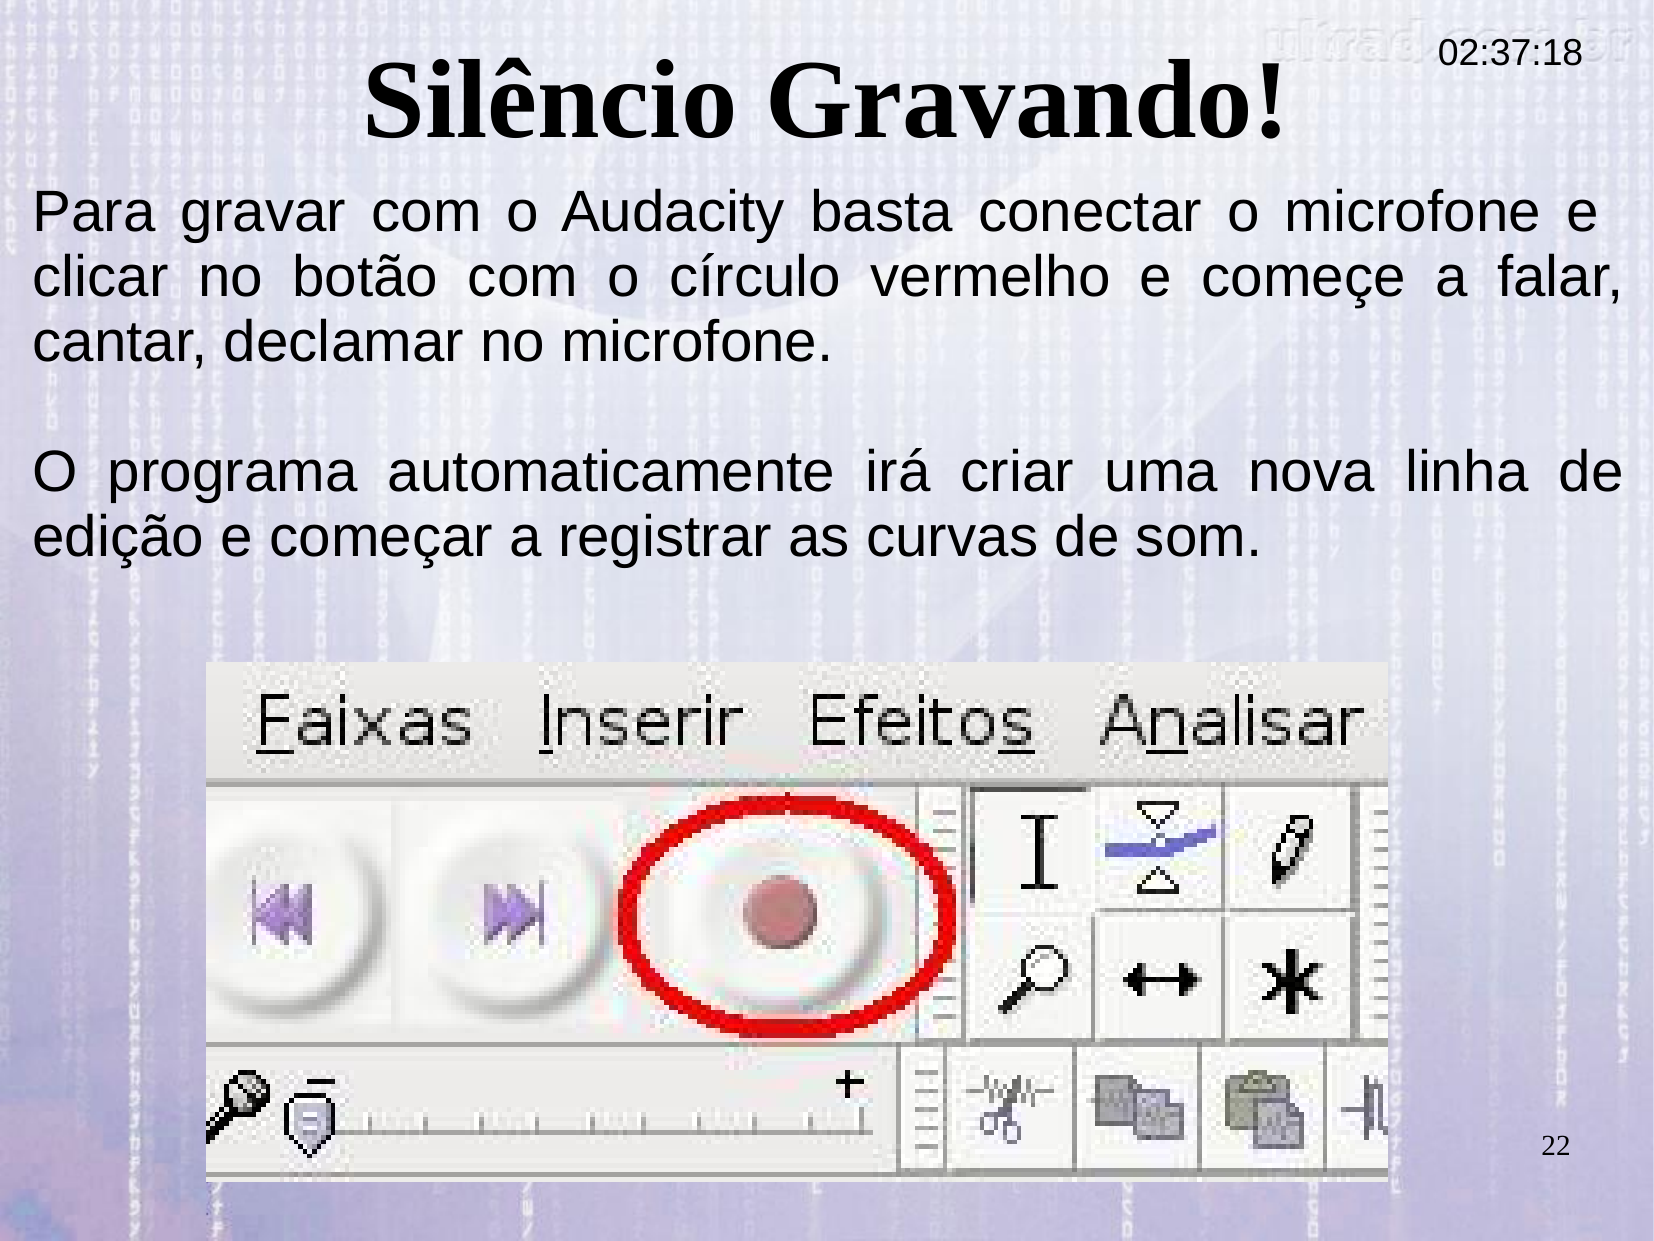

02:22:19
Silêncio Gravando!
Para gravar com o Audacity basta conectar o microfone e clicar no botão com o círculo vermelho e começe a falar, cantar, declamar no microfone.
O programa automaticamente irá criar uma nova linha de edição e começar a registrar as curvas de som.
22